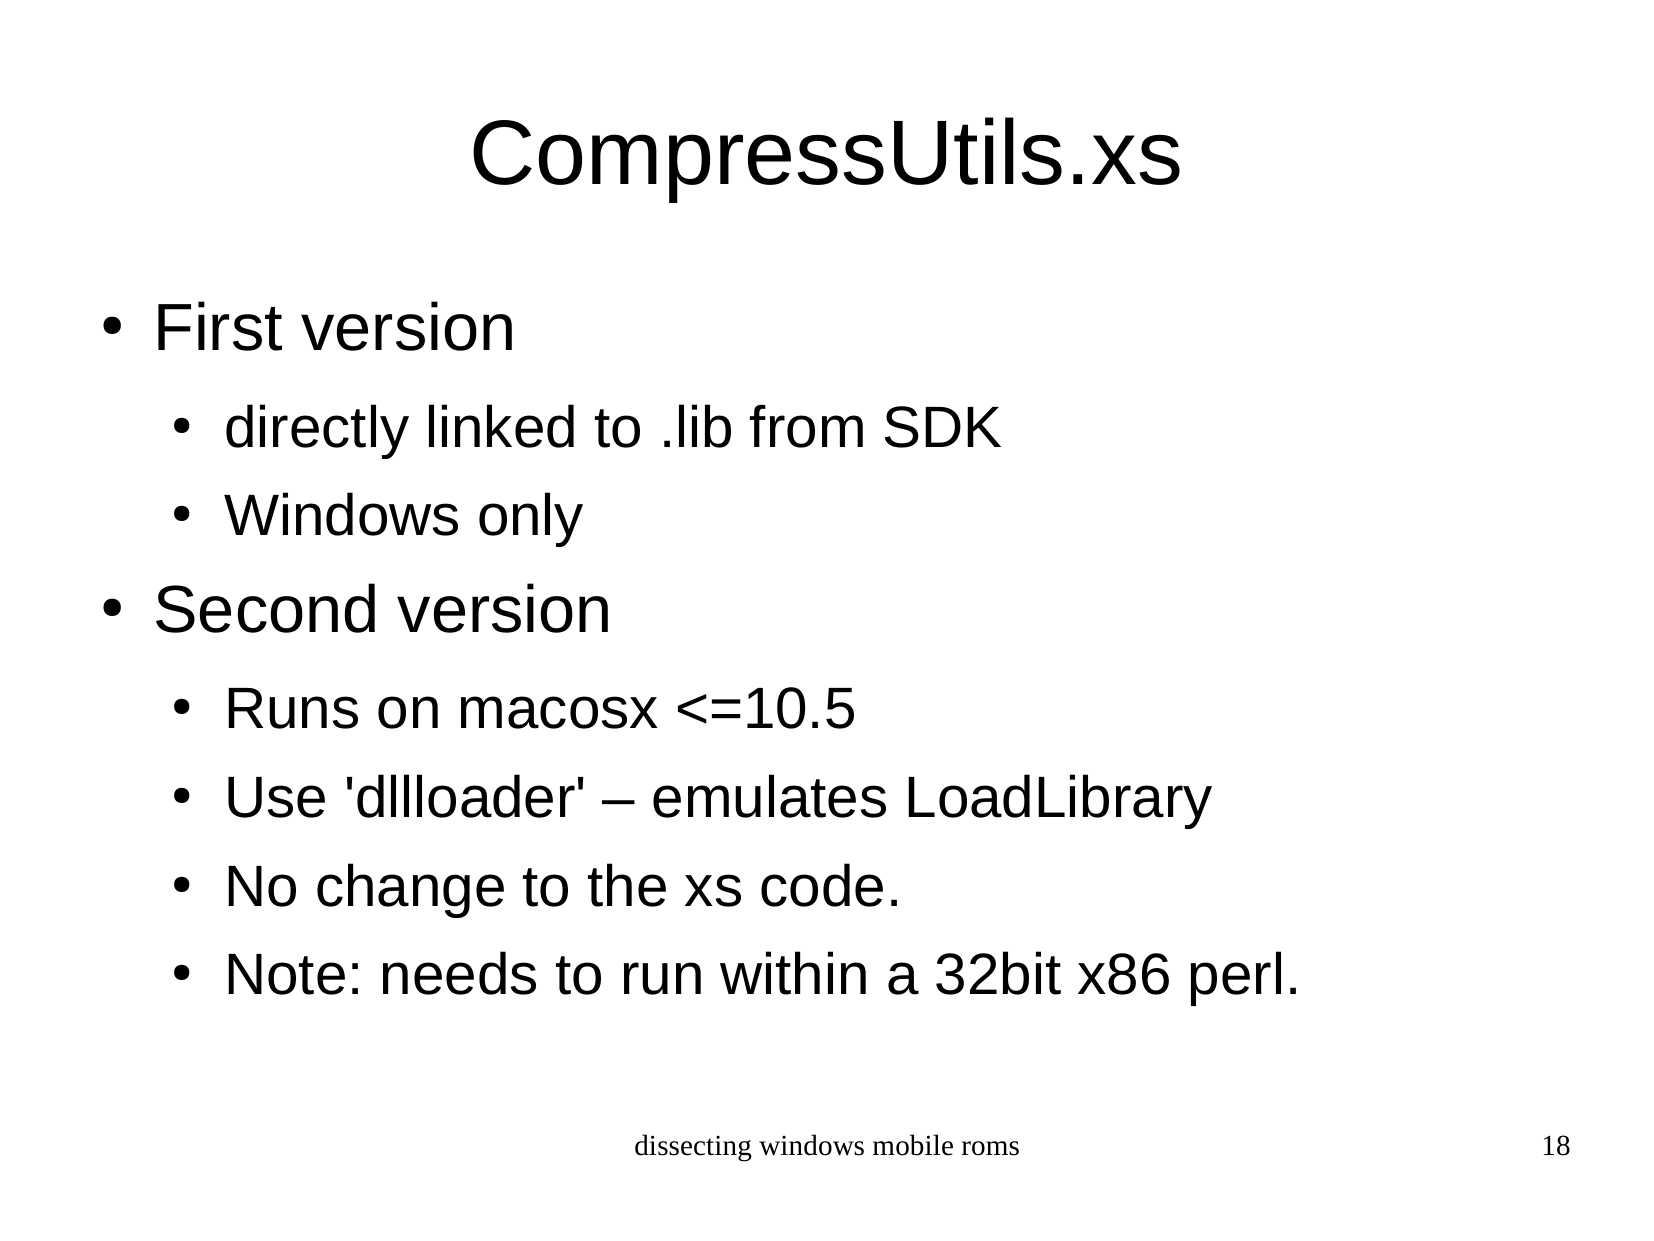

# CompressUtils.xs
First version
directly linked to .lib from SDK
Windows only
Second version
Runs on macosx <=10.5
Use 'dllloader' – emulates LoadLibrary
No change to the xs code.
Note: needs to run within a 32bit x86 perl.
dissecting windows mobile roms
18